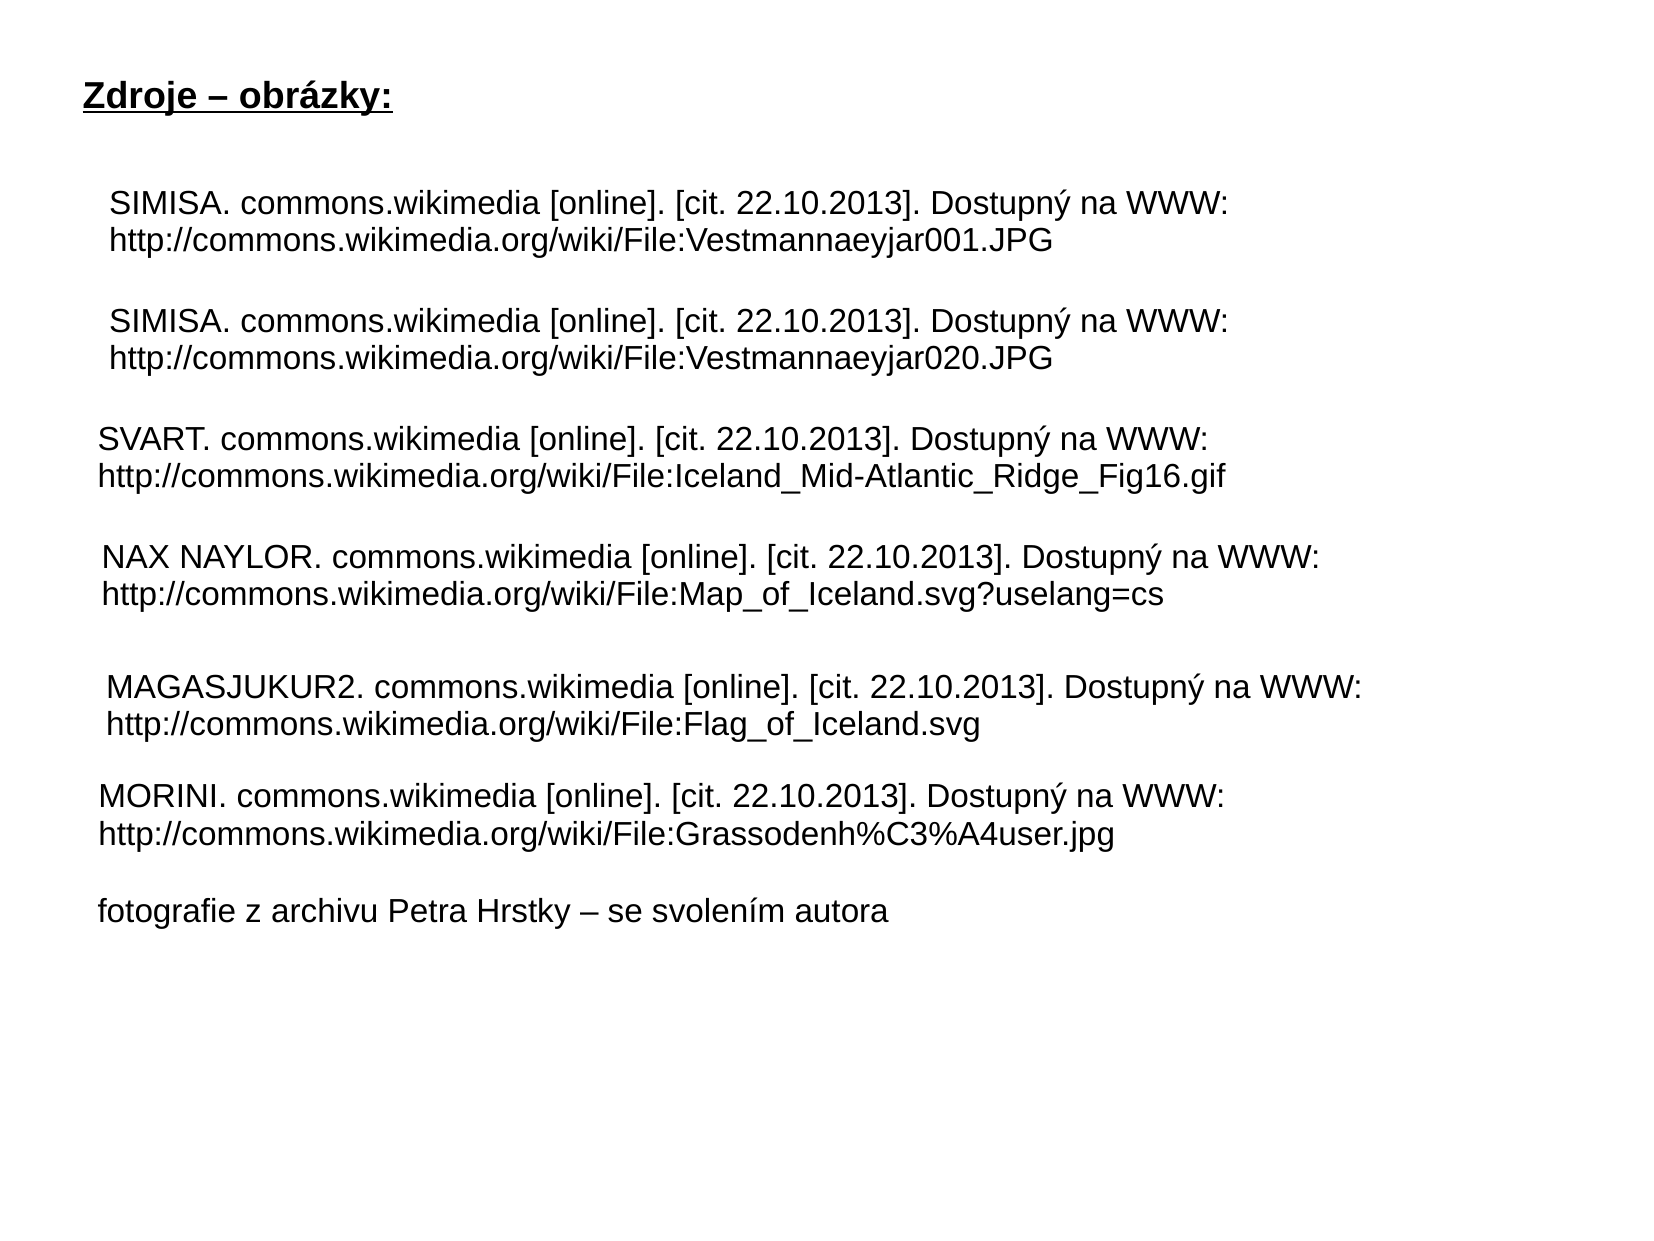

# Zdroje – obrázky:
SIMISA. commons.wikimedia [online]. [cit. 22.10.2013]. Dostupný na WWW: http://commons.wikimedia.org/wiki/File:Vestmannaeyjar001.JPG
SIMISA. commons.wikimedia [online]. [cit. 22.10.2013]. Dostupný na WWW: http://commons.wikimedia.org/wiki/File:Vestmannaeyjar020.JPG
SVART. commons.wikimedia [online]. [cit. 22.10.2013]. Dostupný na WWW: http://commons.wikimedia.org/wiki/File:Iceland_Mid-Atlantic_Ridge_Fig16.gif
NAX NAYLOR. commons.wikimedia [online]. [cit. 22.10.2013]. Dostupný na WWW: http://commons.wikimedia.org/wiki/File:Map_of_Iceland.svg?uselang=cs
MAGASJUKUR2. commons.wikimedia [online]. [cit. 22.10.2013]. Dostupný na WWW: http://commons.wikimedia.org/wiki/File:Flag_of_Iceland.svg
MORINI. commons.wikimedia [online]. [cit. 22.10.2013]. Dostupný na WWW: http://commons.wikimedia.org/wiki/File:Grassodenh%C3%A4user.jpg
fotografie z archivu Petra Hrstky – se svolením autora